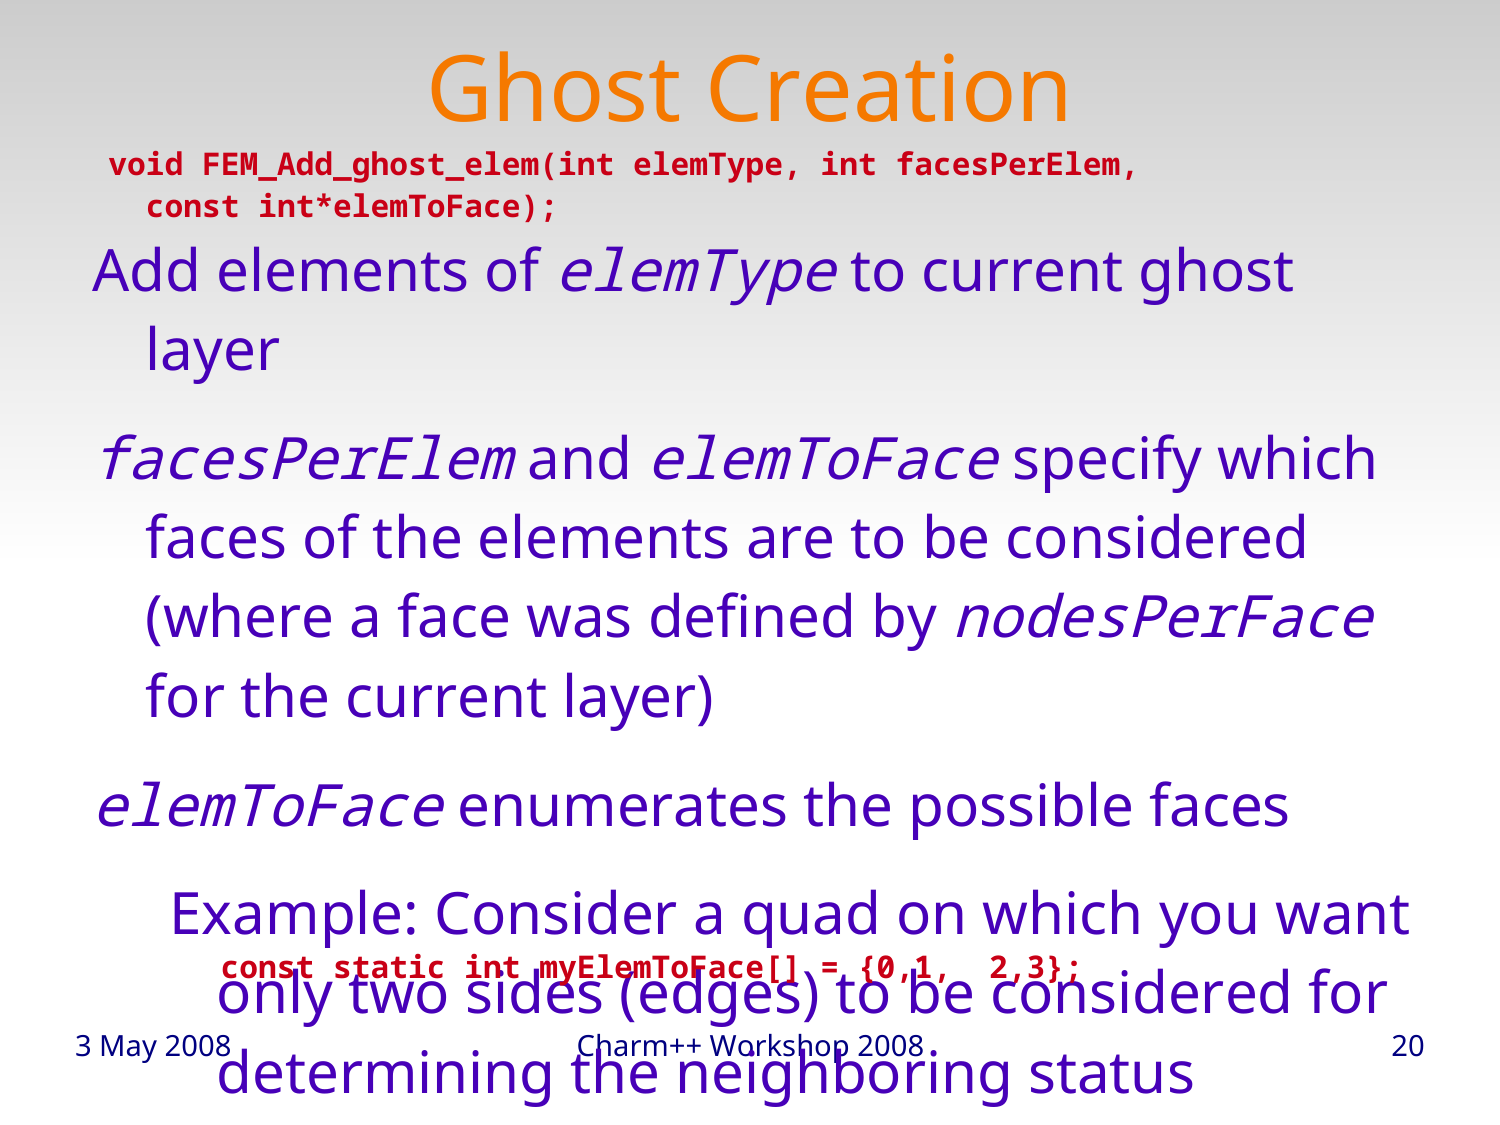

# Ghost Creation
void FEM_Add_ghost_elem(int elemType, int facesPerElem,
 const int*elemToFace);
Add elements of elemType to current ghost layer
facesPerElem and elemToFace specify which faces of the elements are to be considered (where a face was defined by nodesPerFace for the current layer)
elemToFace enumerates the possible faces
Example: Consider a quad on which you want only two sides (edges) to be considered for determining the neighboring status
const static int myElemToFace[] = {0,1, 2,3};
3 May 2008
Charm++ Workshop 2008
20